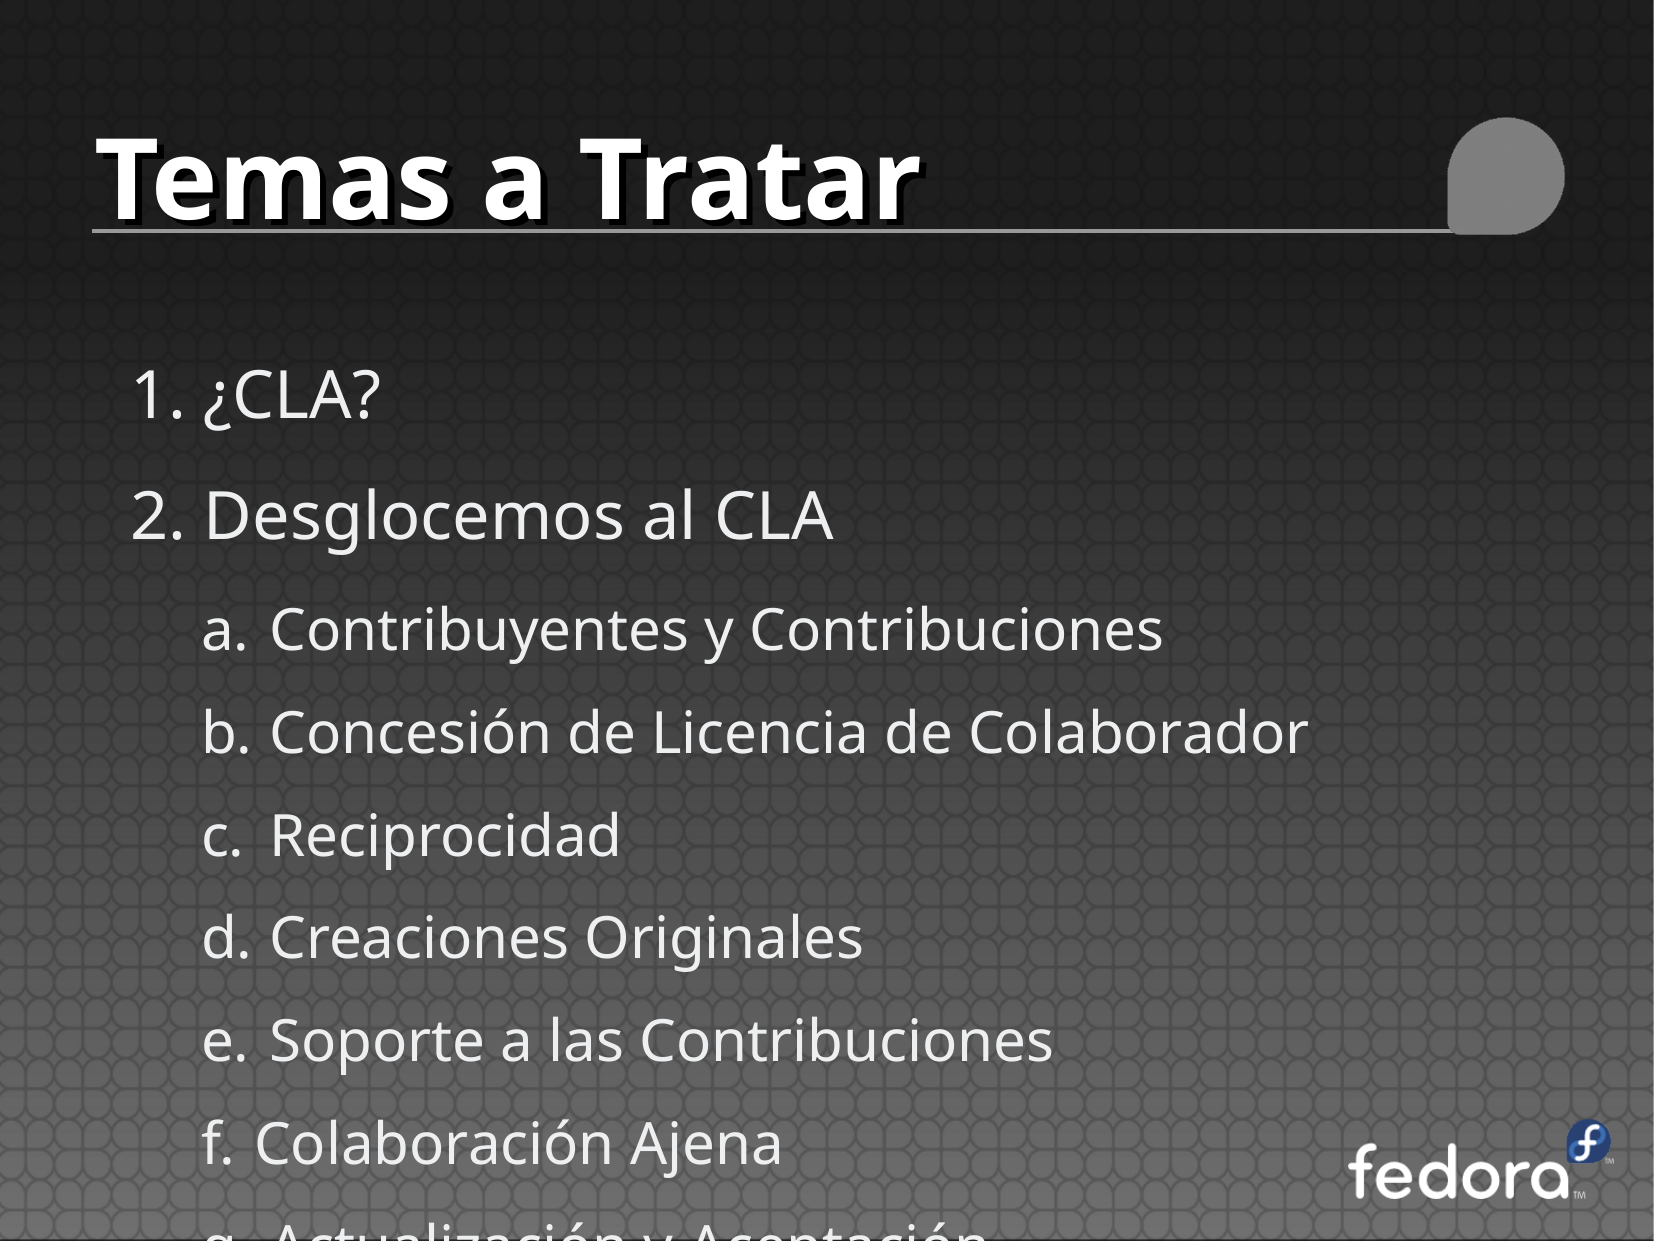

# Temas a Tratar
 ¿CLA?
 Desglocemos al CLA
 Contribuyentes y Contribuciones
 Concesión de Licencia de Colaborador
 Reciprocidad
 Creaciones Originales
 Soporte a las Contribuciones
Colaboración Ajena
 Actualización y Aceptación